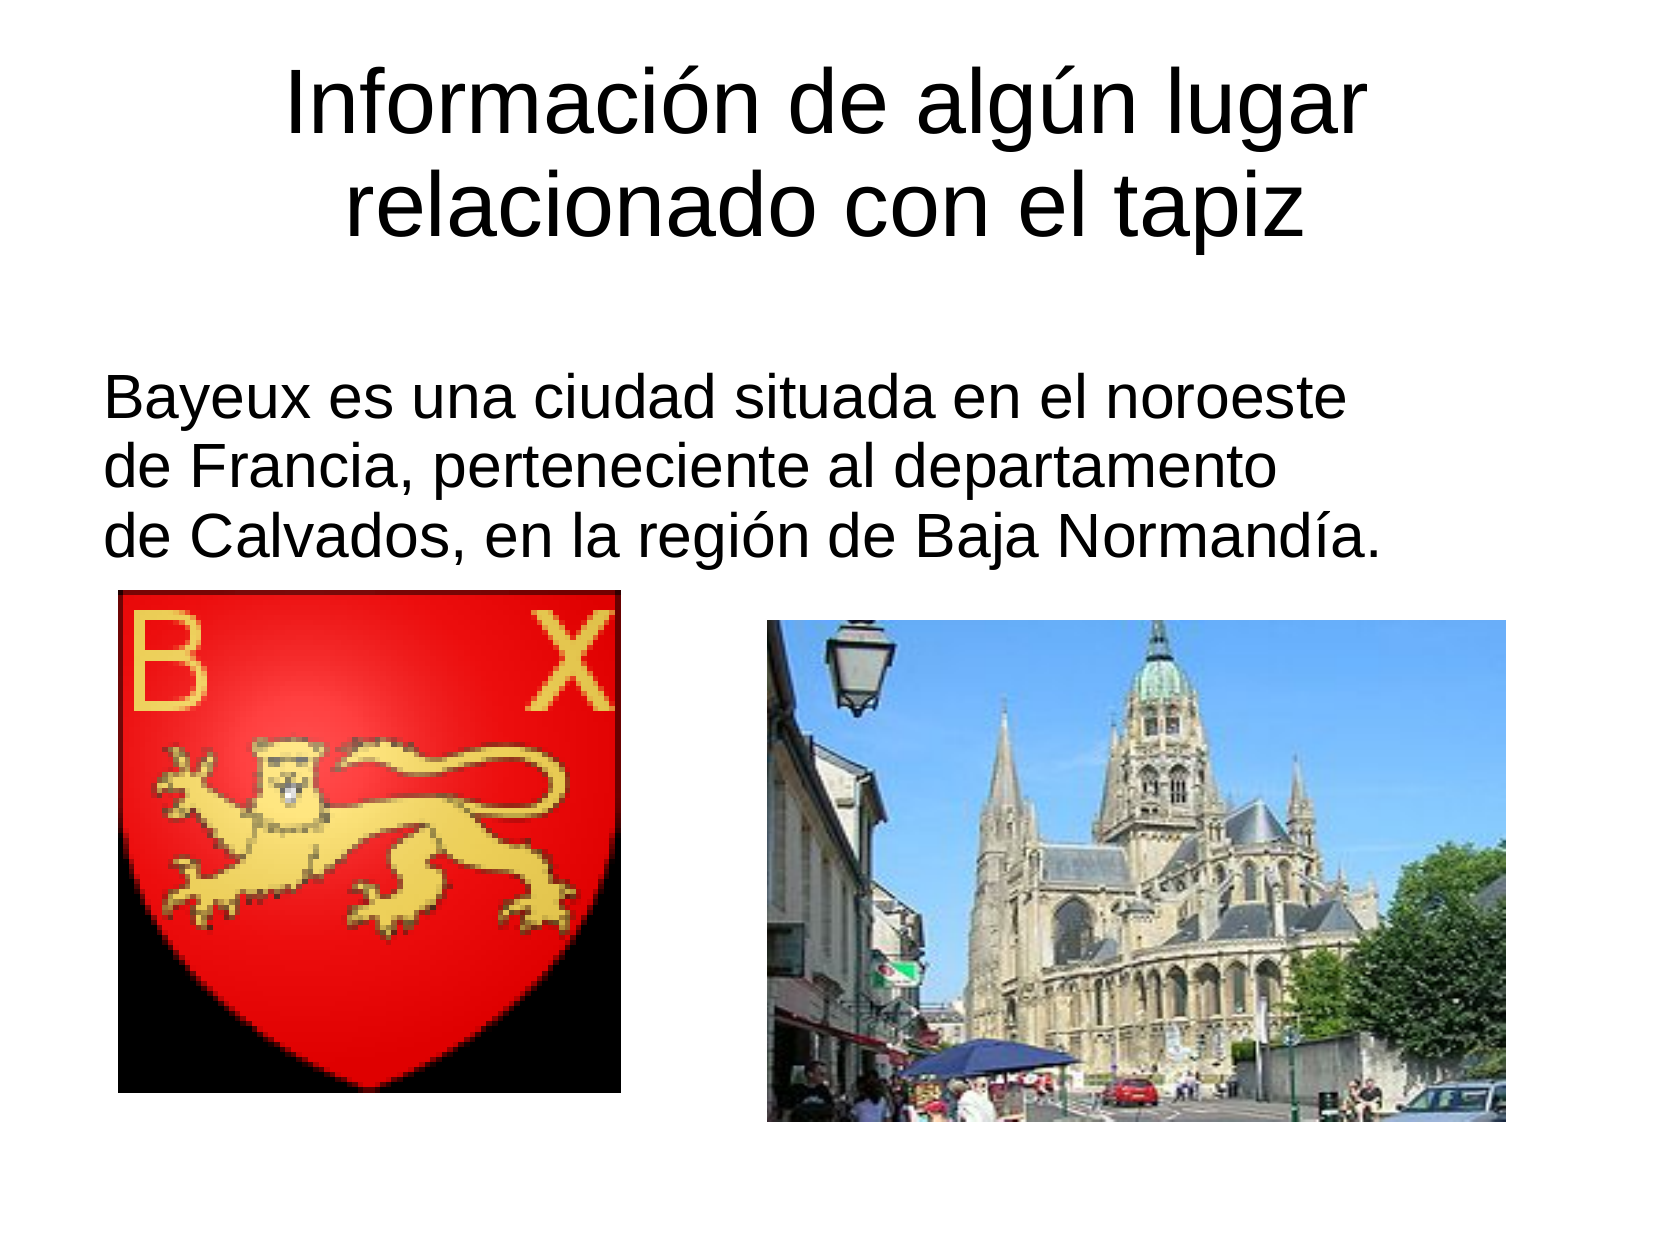

# Información de algún lugar relacionado con el tapiz
Bayeux es una ciudad situada en el noroeste de Francia, perteneciente al departamento de Calvados, en la región de Baja Normandía.